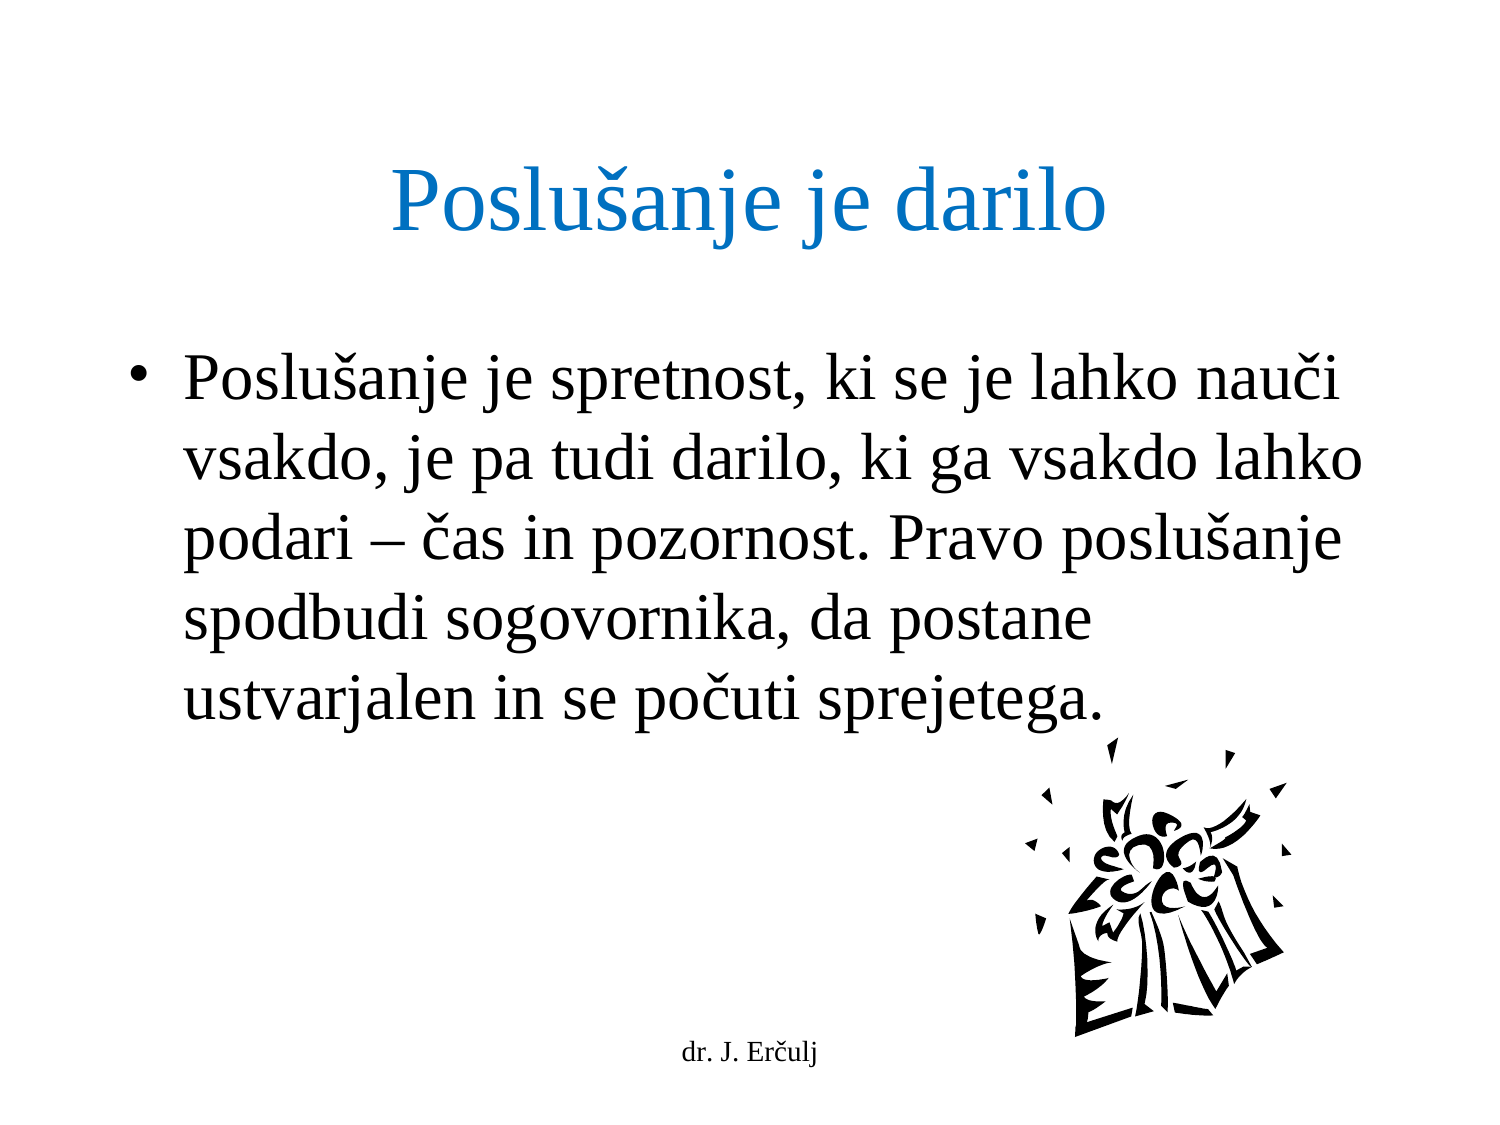

# Poslušanje je darilo
Poslušanje je spretnost, ki se je lahko nauči vsakdo, je pa tudi darilo, ki ga vsakdo lahko podari – čas in pozornost. Pravo poslušanje spodbudi sogovornika, da postane ustvarjalen in se počuti sprejetega.
dr. J. Erčulj